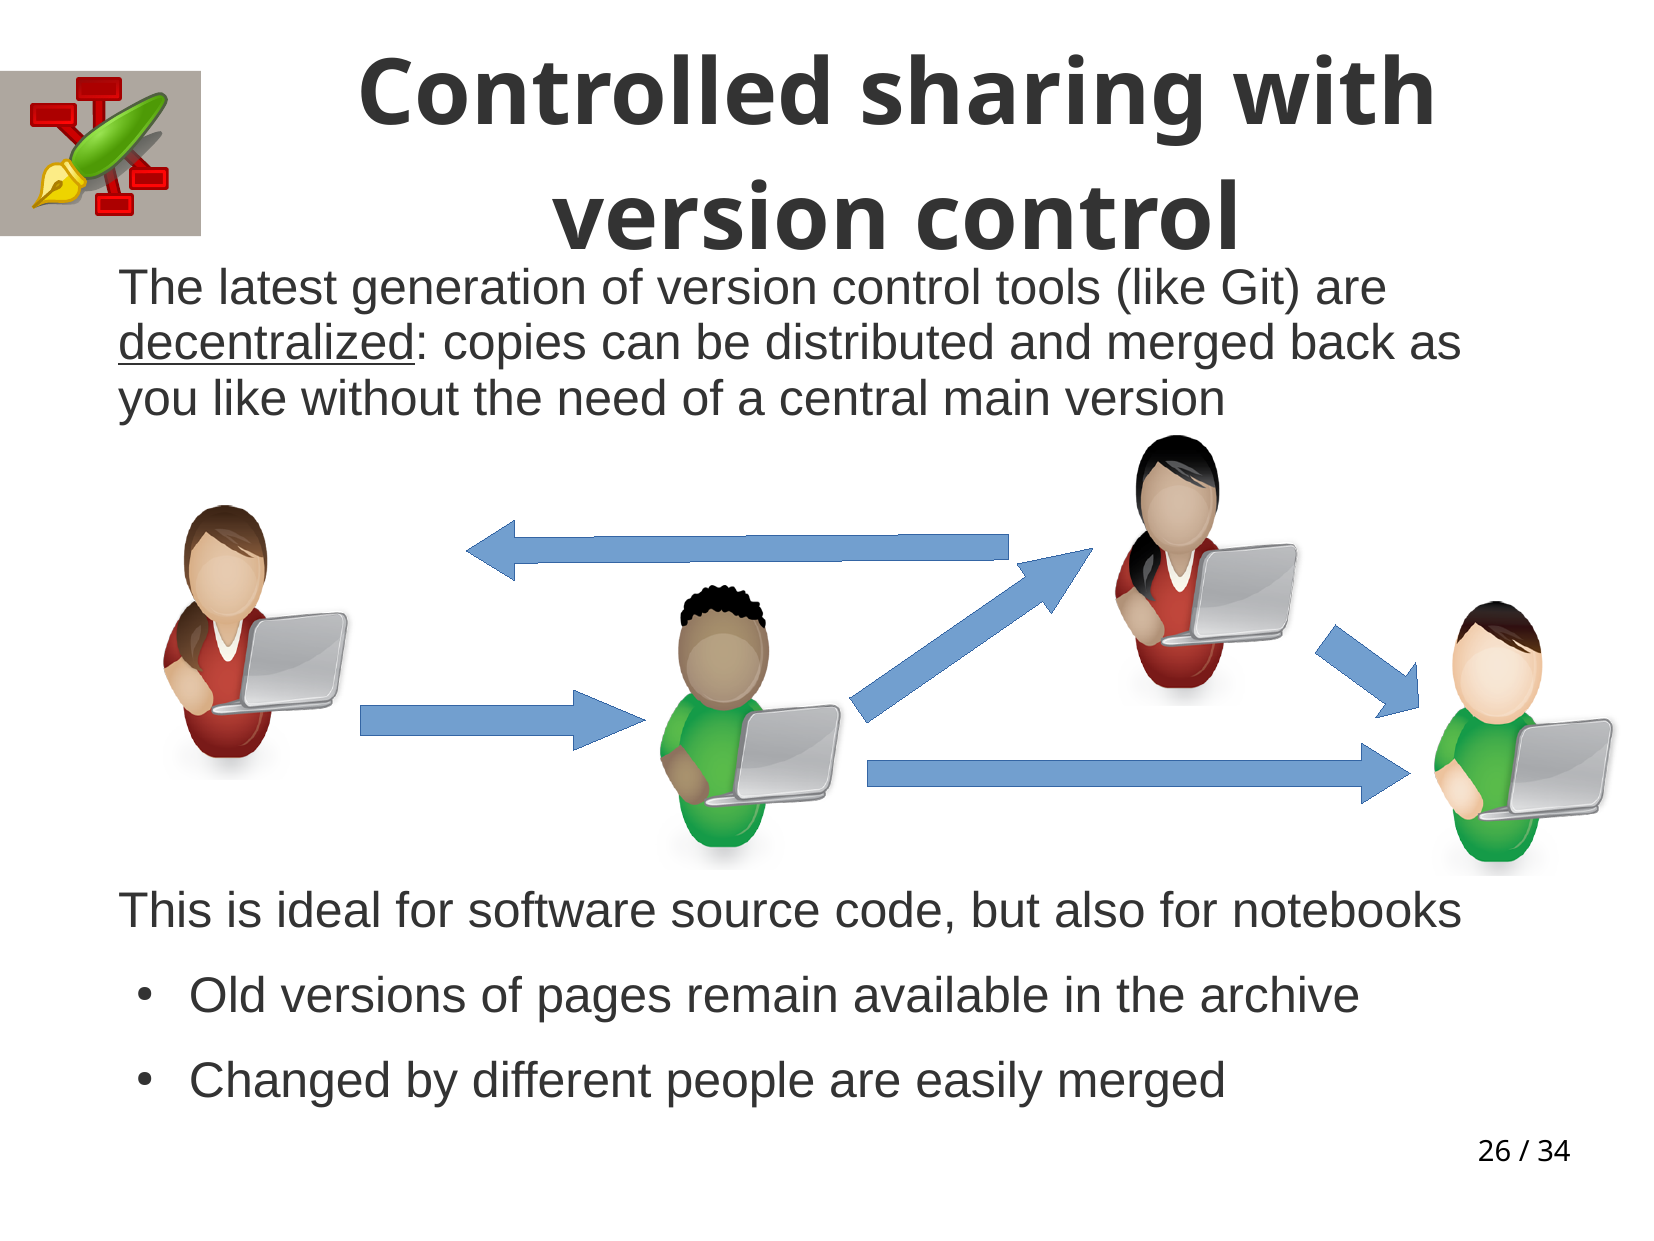

# Controlled sharing with version control
The latest generation of version control tools (like Git) are decentralized: copies can be distributed and merged back as you like without the need of a central main version
This is ideal for software source code, but also for notebooks
Old versions of pages remain available in the archive
Changed by different people are easily merged
26